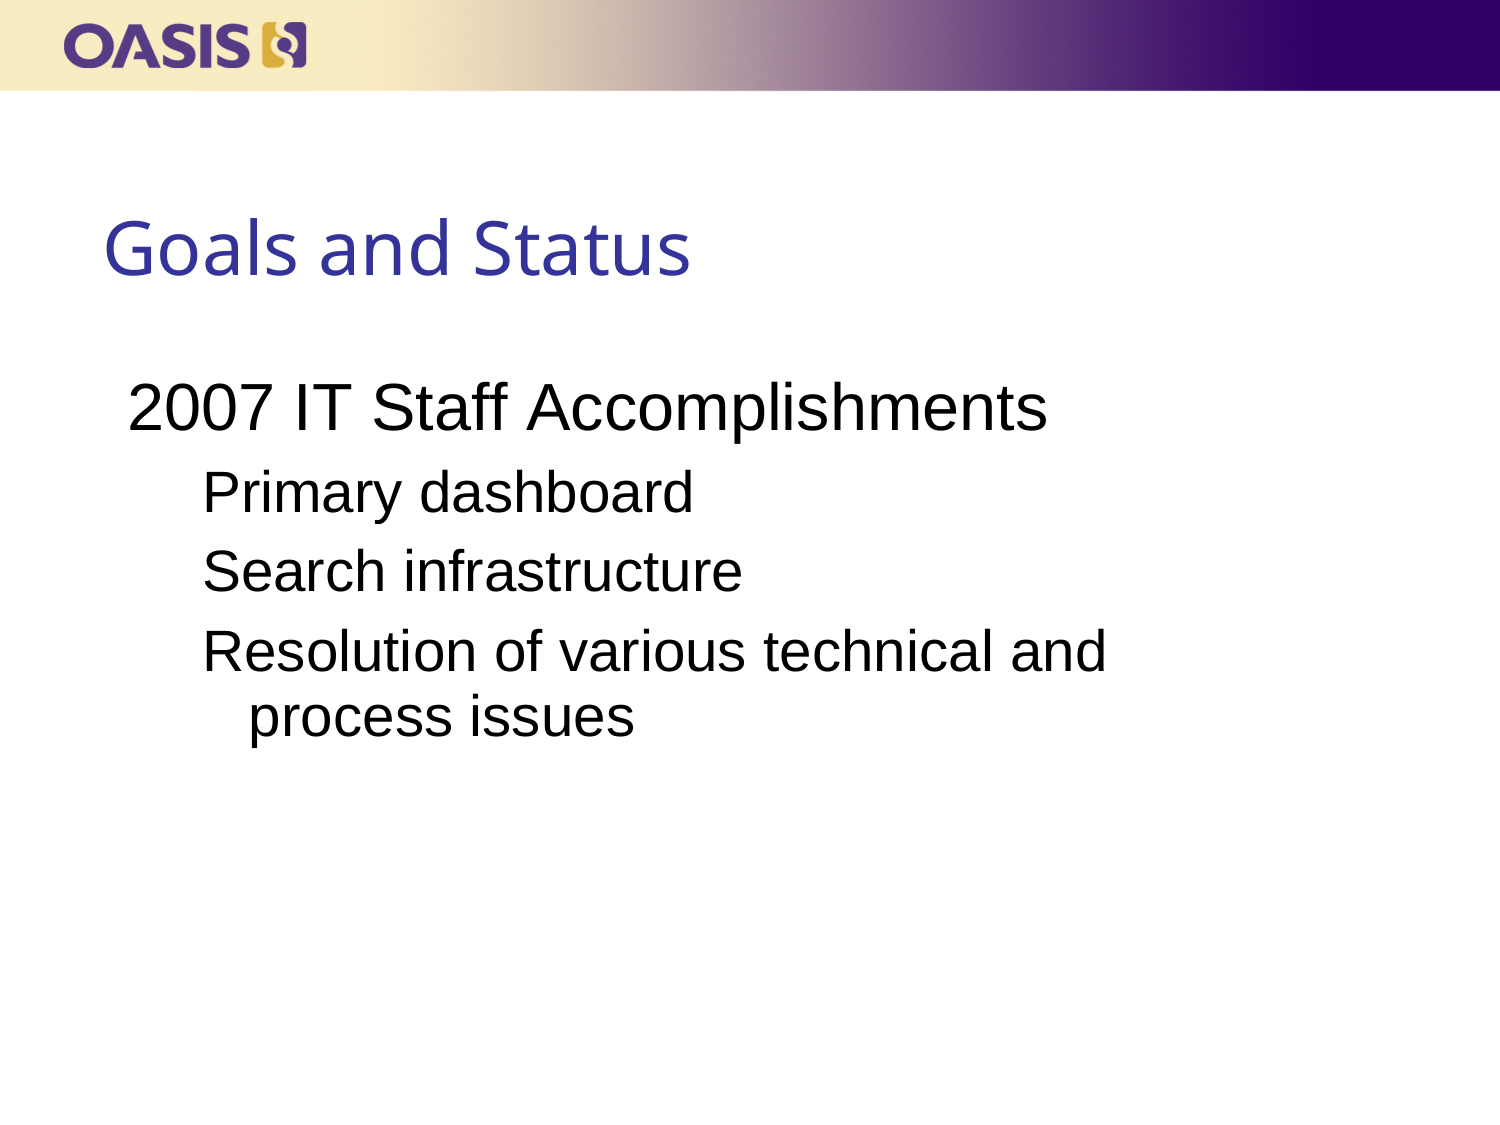

# Goals and Status
2007 IT Staff Accomplishments
Primary dashboard
Search infrastructure
Resolution of various technical and process issues